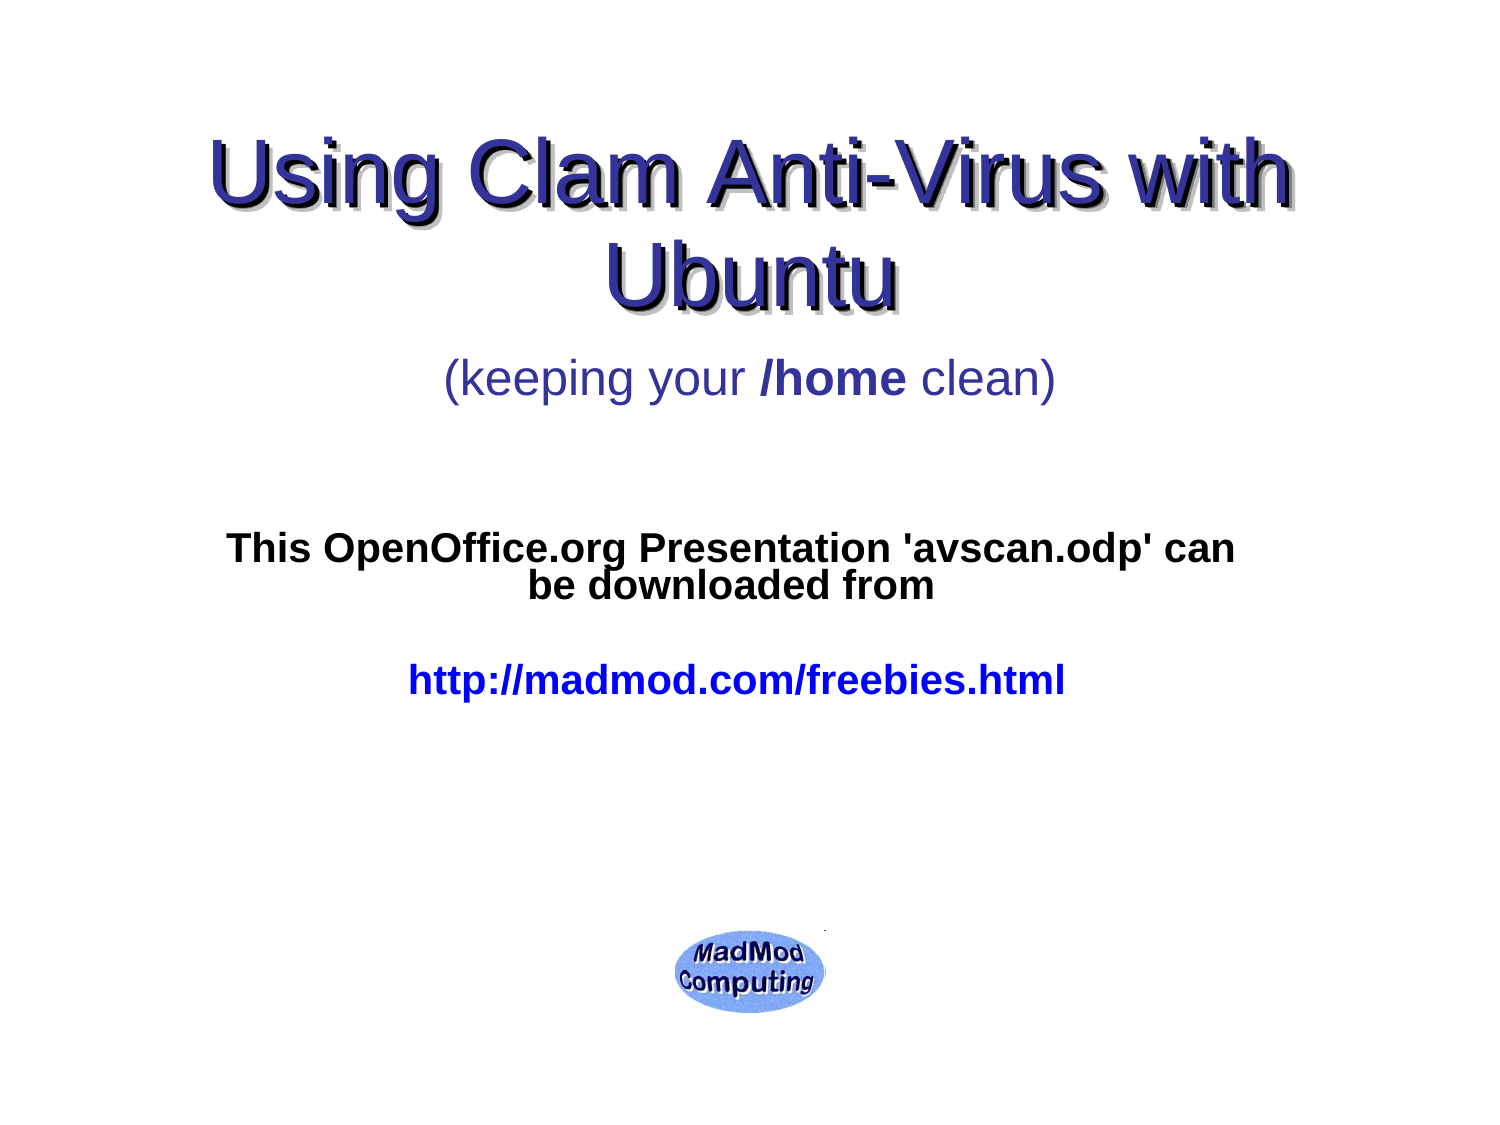

# Using Clam Anti-Virus with Ubuntu
(keeping your /home clean)
This OpenOffice.org Presentation 'avscan.odp' can be downloaded from
 http://madmod.com/freebies.html